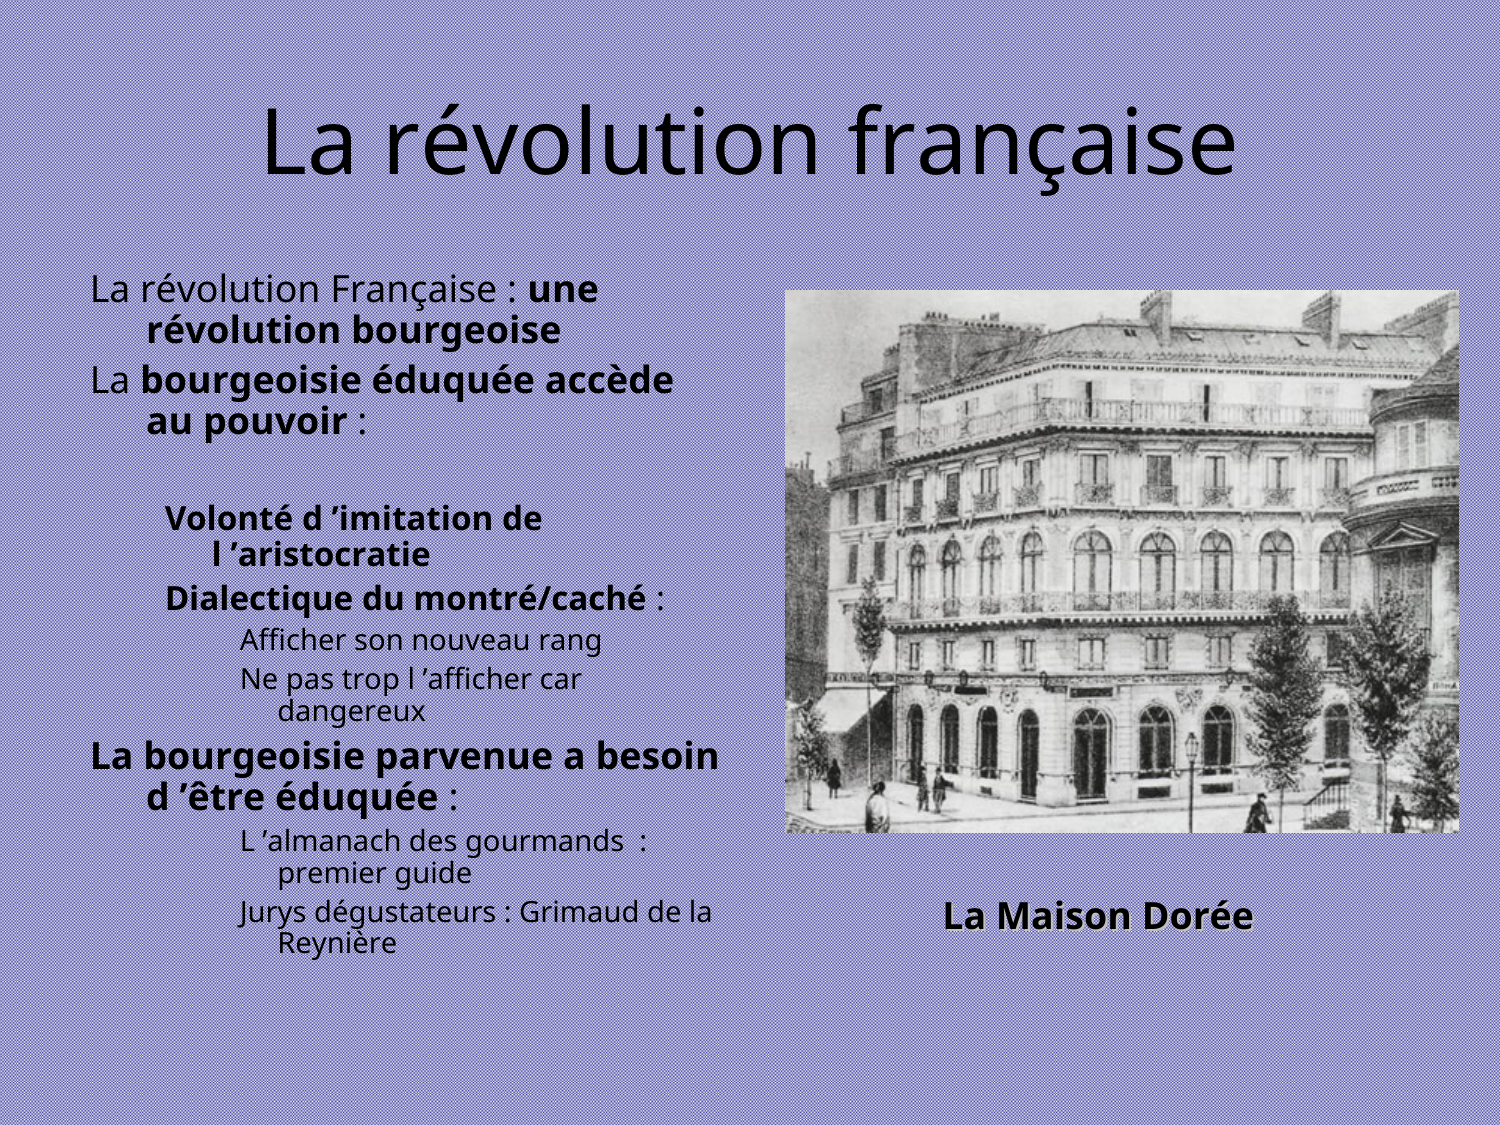

# La révolution française
La révolution Française : une révolution bourgeoise
La bourgeoisie éduquée accède au pouvoir :
Volonté d ’imitation de l ’aristocratie
Dialectique du montré/caché :
Afficher son nouveau rang
Ne pas trop l ’afficher car dangereux
La bourgeoisie parvenue a besoin d ’être éduquée :
L ’almanach des gourmands : premier guide
Jurys dégustateurs : Grimaud de la Reynière
La Maison Dorée